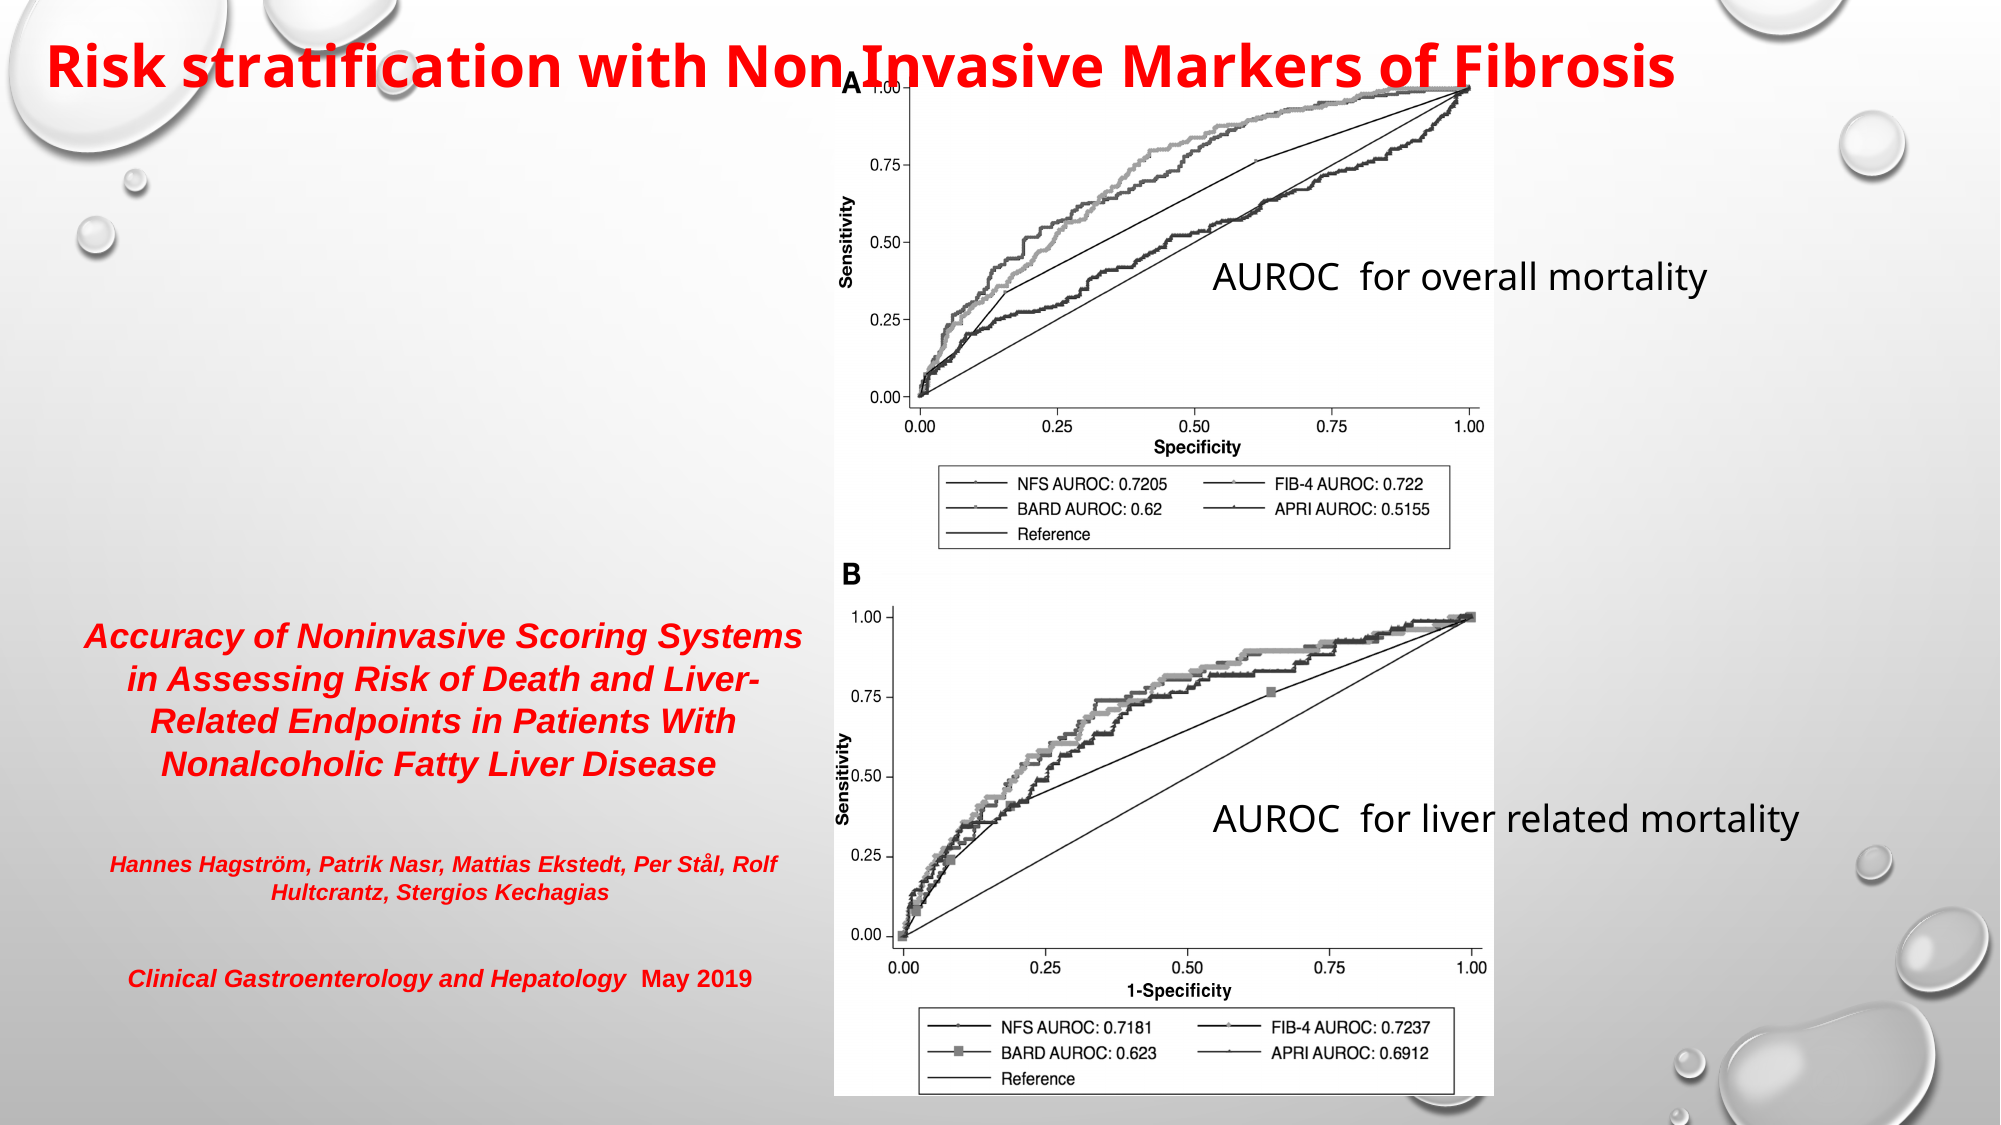

Risk stratification with Non Invasive Markers of Fibrosis
AUROC for overall mortality
Accuracy of Noninvasive Scoring Systems in Assessing Risk of Death and Liver-Related Endpoints in Patients With Nonalcoholic Fatty Liver Disease
Hannes Hagström, Patrik Nasr, Mattias Ekstedt, Per Stål, Rolf Hultcrantz, Stergios Kechagias
Clinical Gastroenterology and Hepatology  May 2019
AUROC for liver related mortality